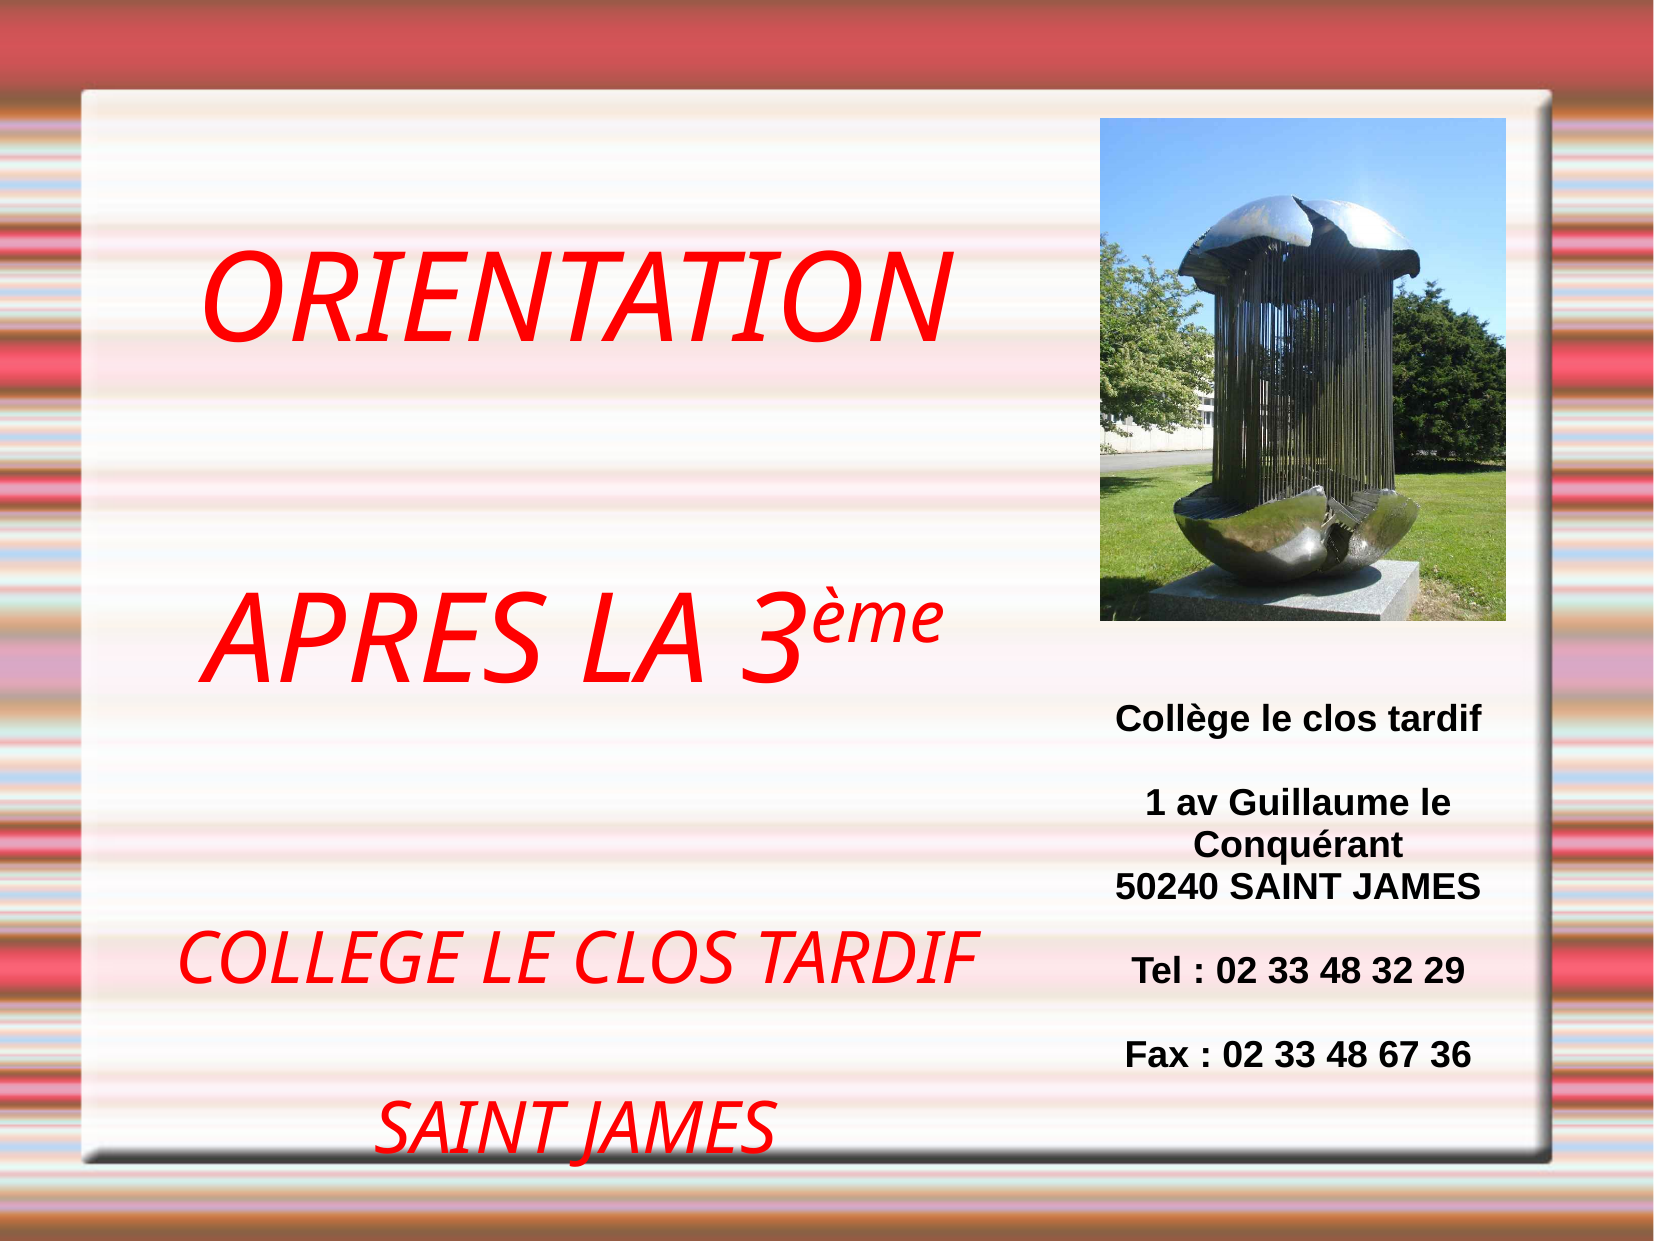

ORIENTATION
APRES LA 3ème
COLLEGE LE CLOS TARDIF
SAINT JAMES
Collège le clos tardif
1 av Guillaume le Conquérant
50240 SAINT JAMES
Tel : 02 33 48 32 29
Fax : 02 33 48 67 36